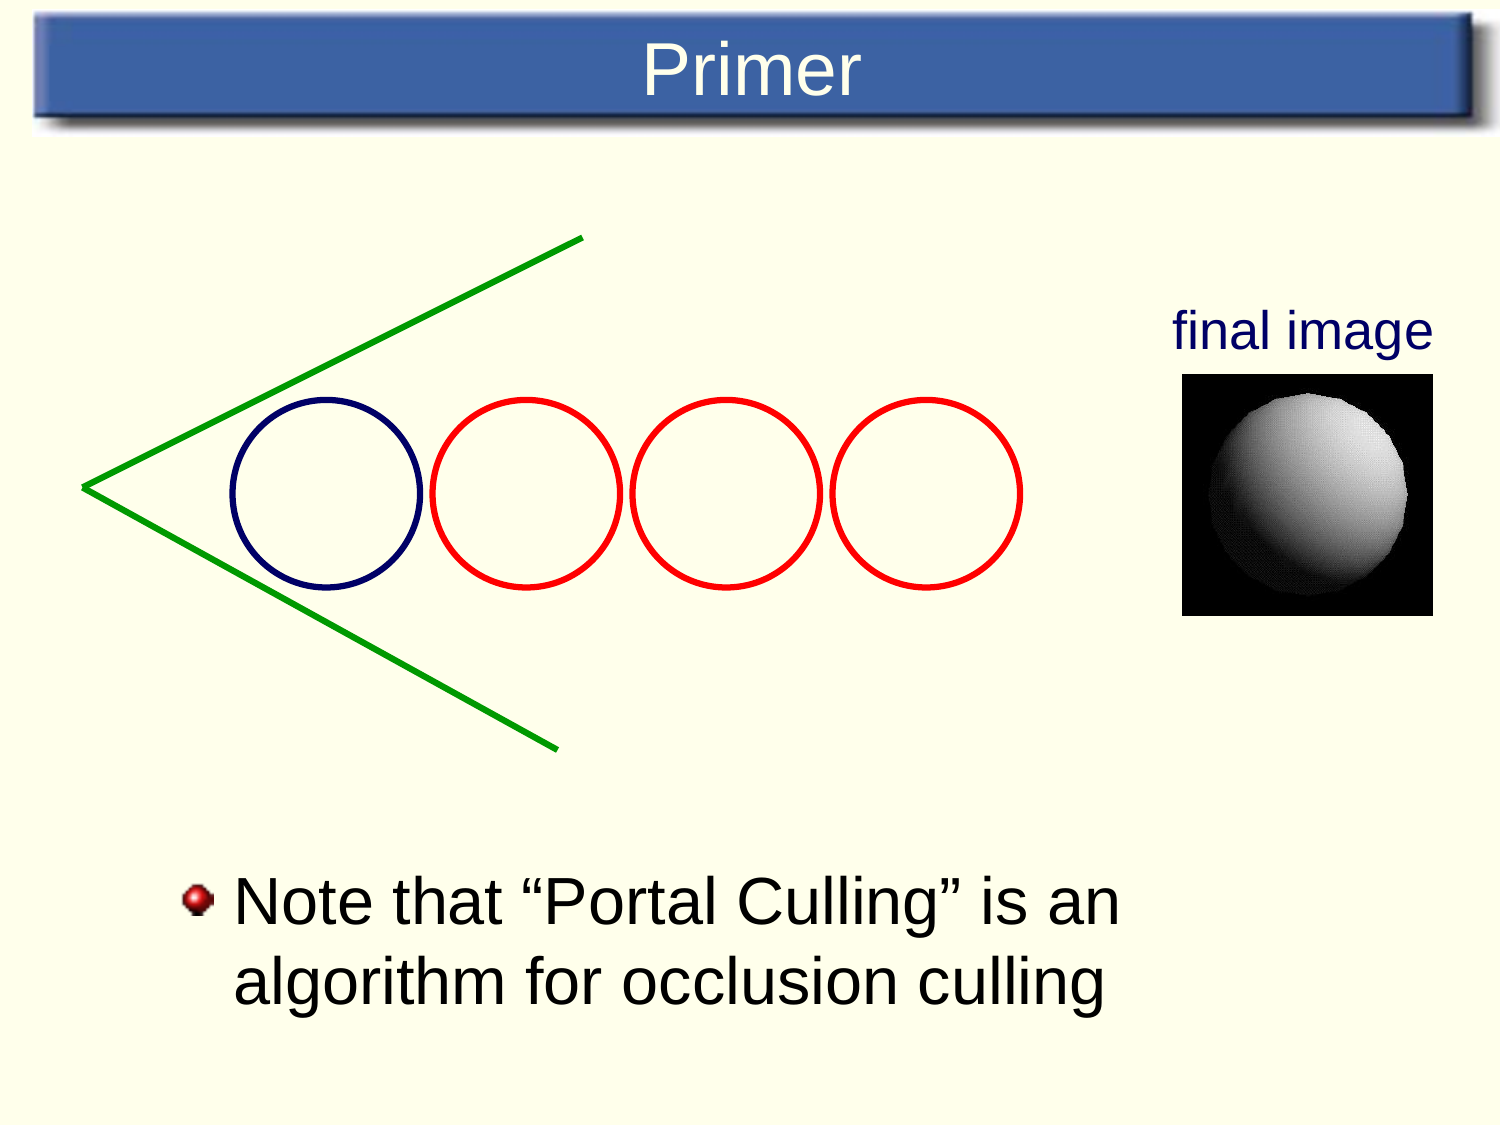

# Primer
final image
Note that “Portal Culling” is an algorithm for occlusion culling